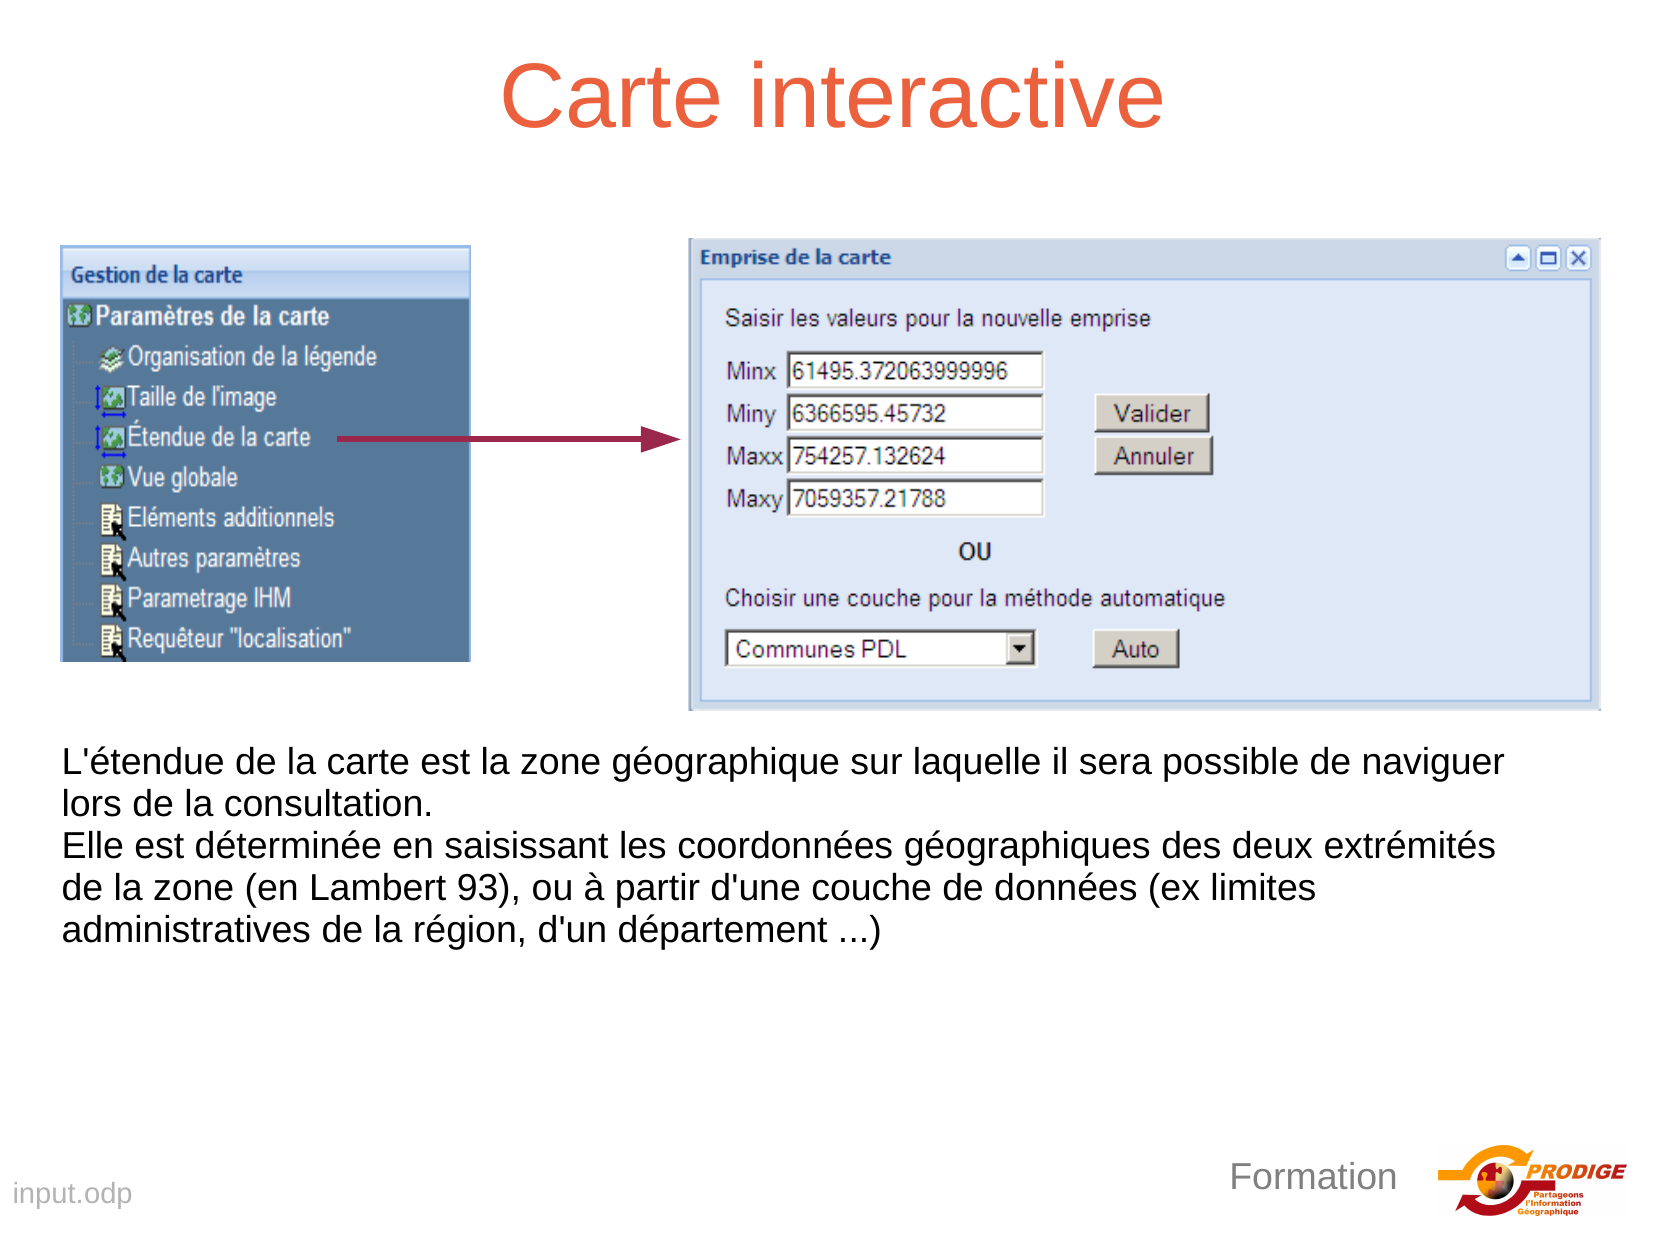

# Carte interactive
L'étendue de la carte est la zone géographique sur laquelle il sera possible de naviguer
lors de la consultation.
Elle est déterminée en saisissant les coordonnées géographiques des deux extrémités
de la zone (en Lambert 93), ou à partir d'une couche de données (ex limites
administratives de la région, d'un département ...)